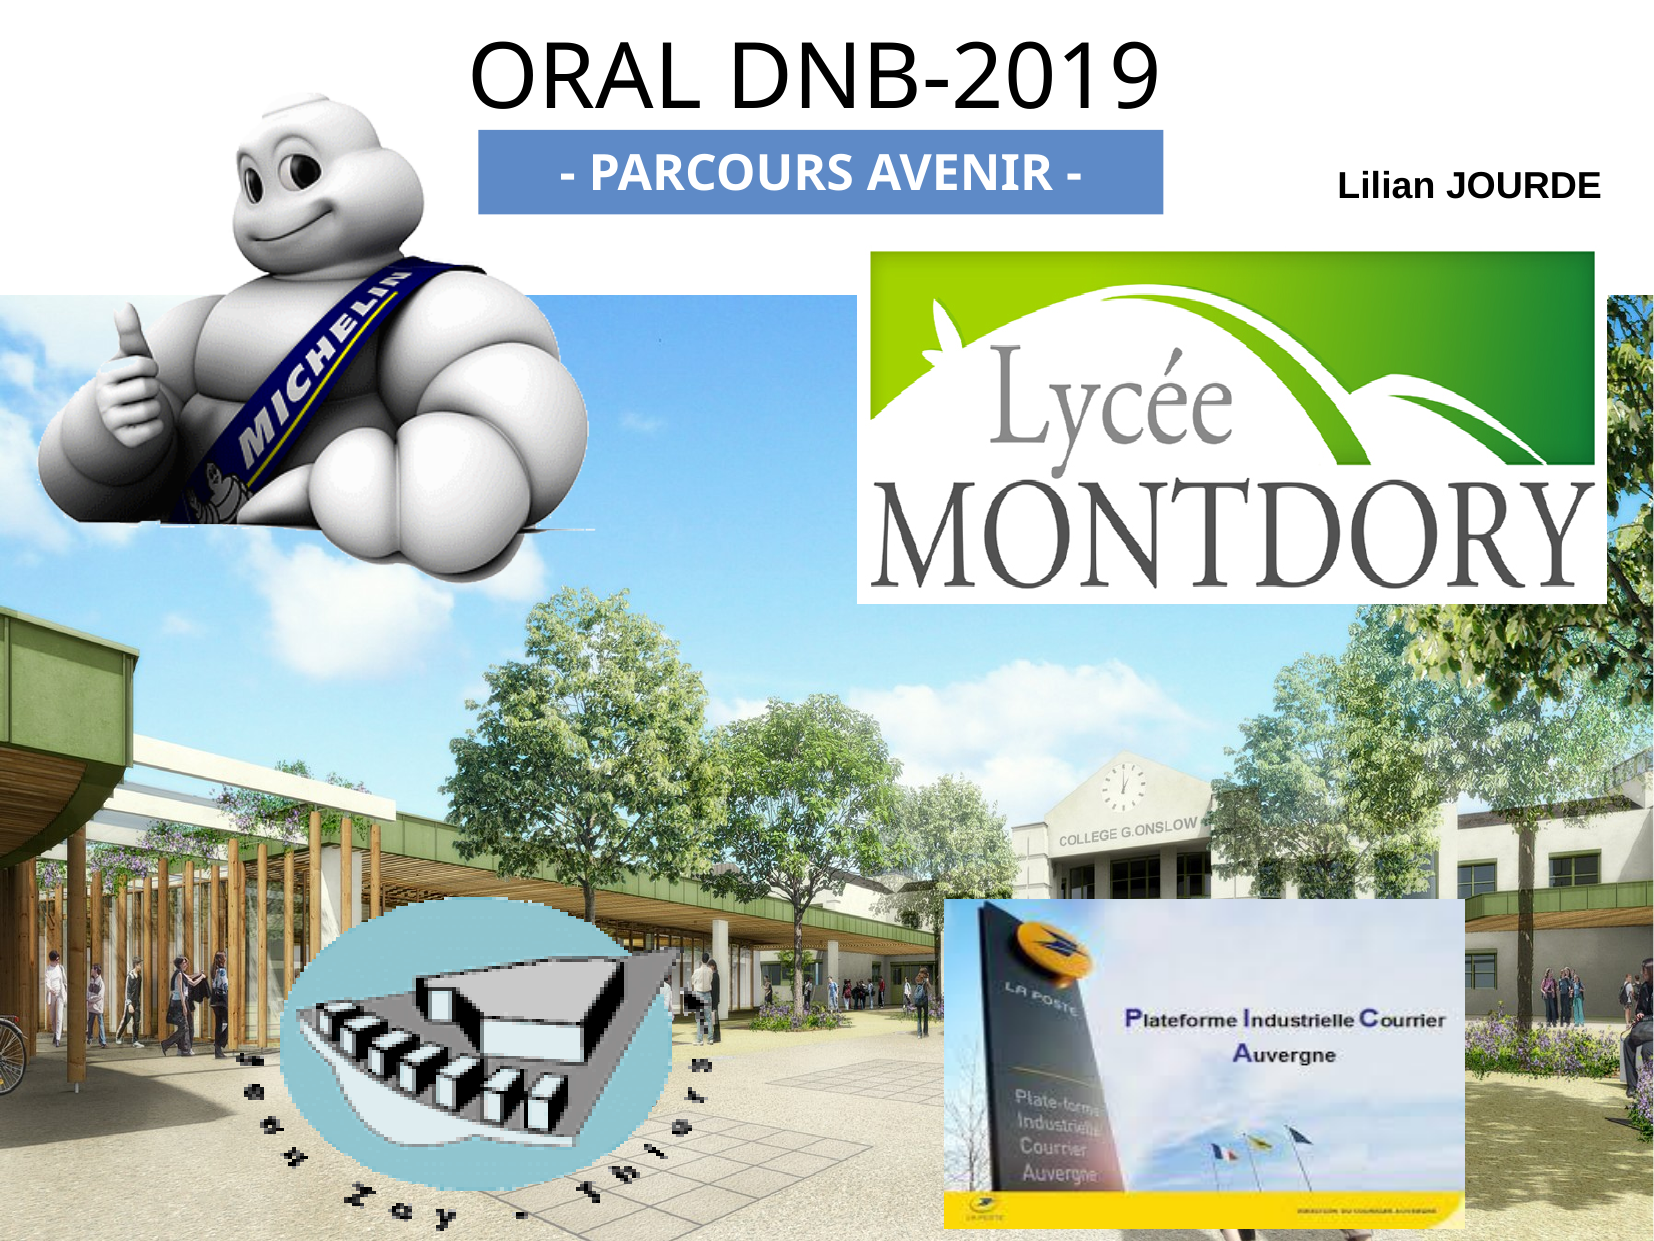

# ORAL DNB-2019
- PARCOURS AVENIR -
Lilian JOURDE